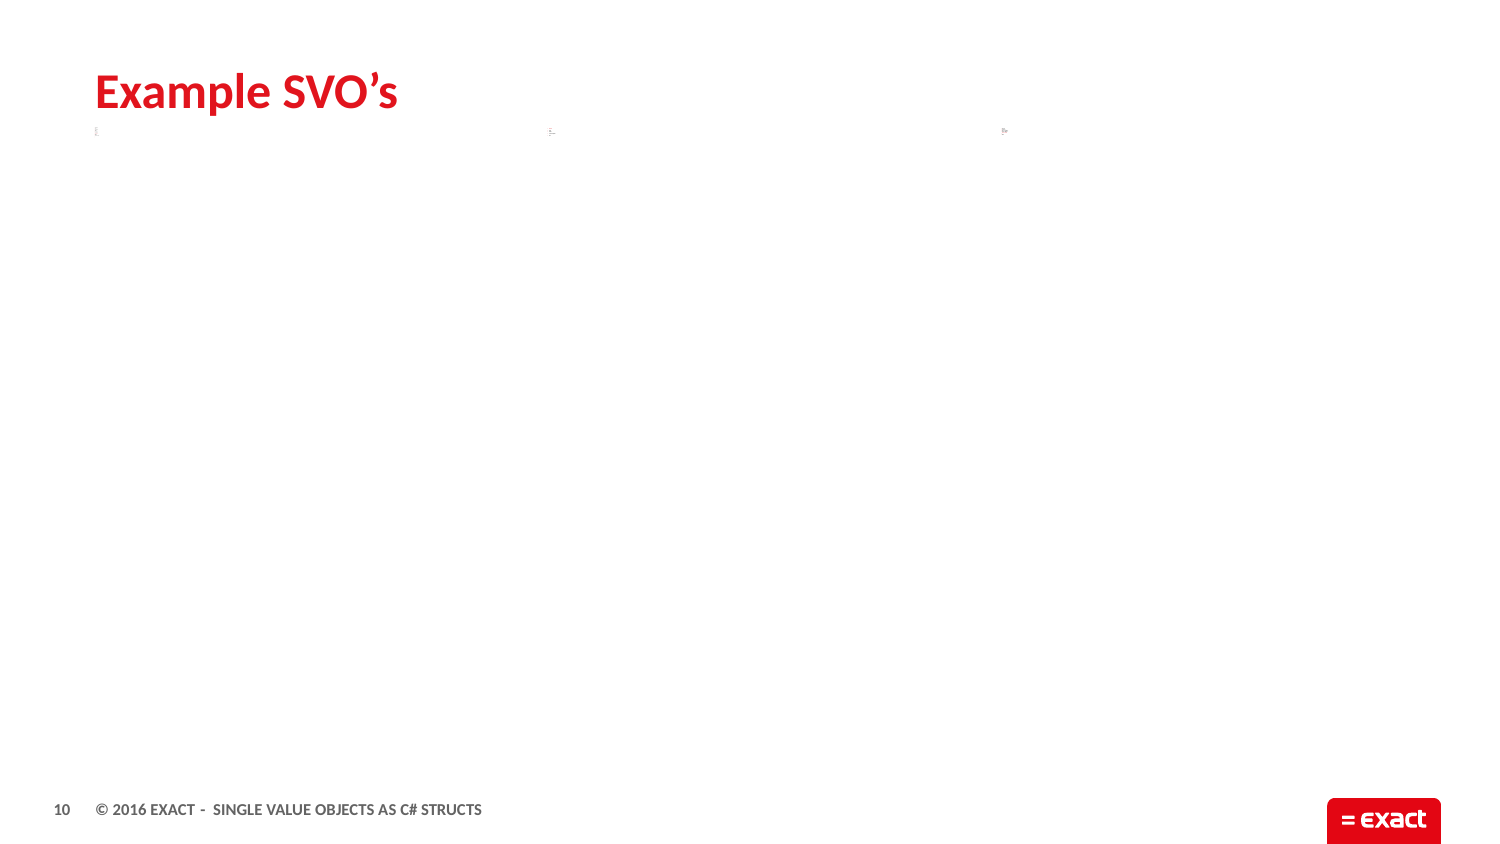

# Example SVO’s
Percentage
Date
Week date
Year
Month
Country
Currency
Stream size
UUID
Seed
SQL Timestamp
IBAN
BIC
BSN
License plate
Elo
Initials
Gender
House number
Email address
Postal Code
BMI
- Single Value Objects as C# structs